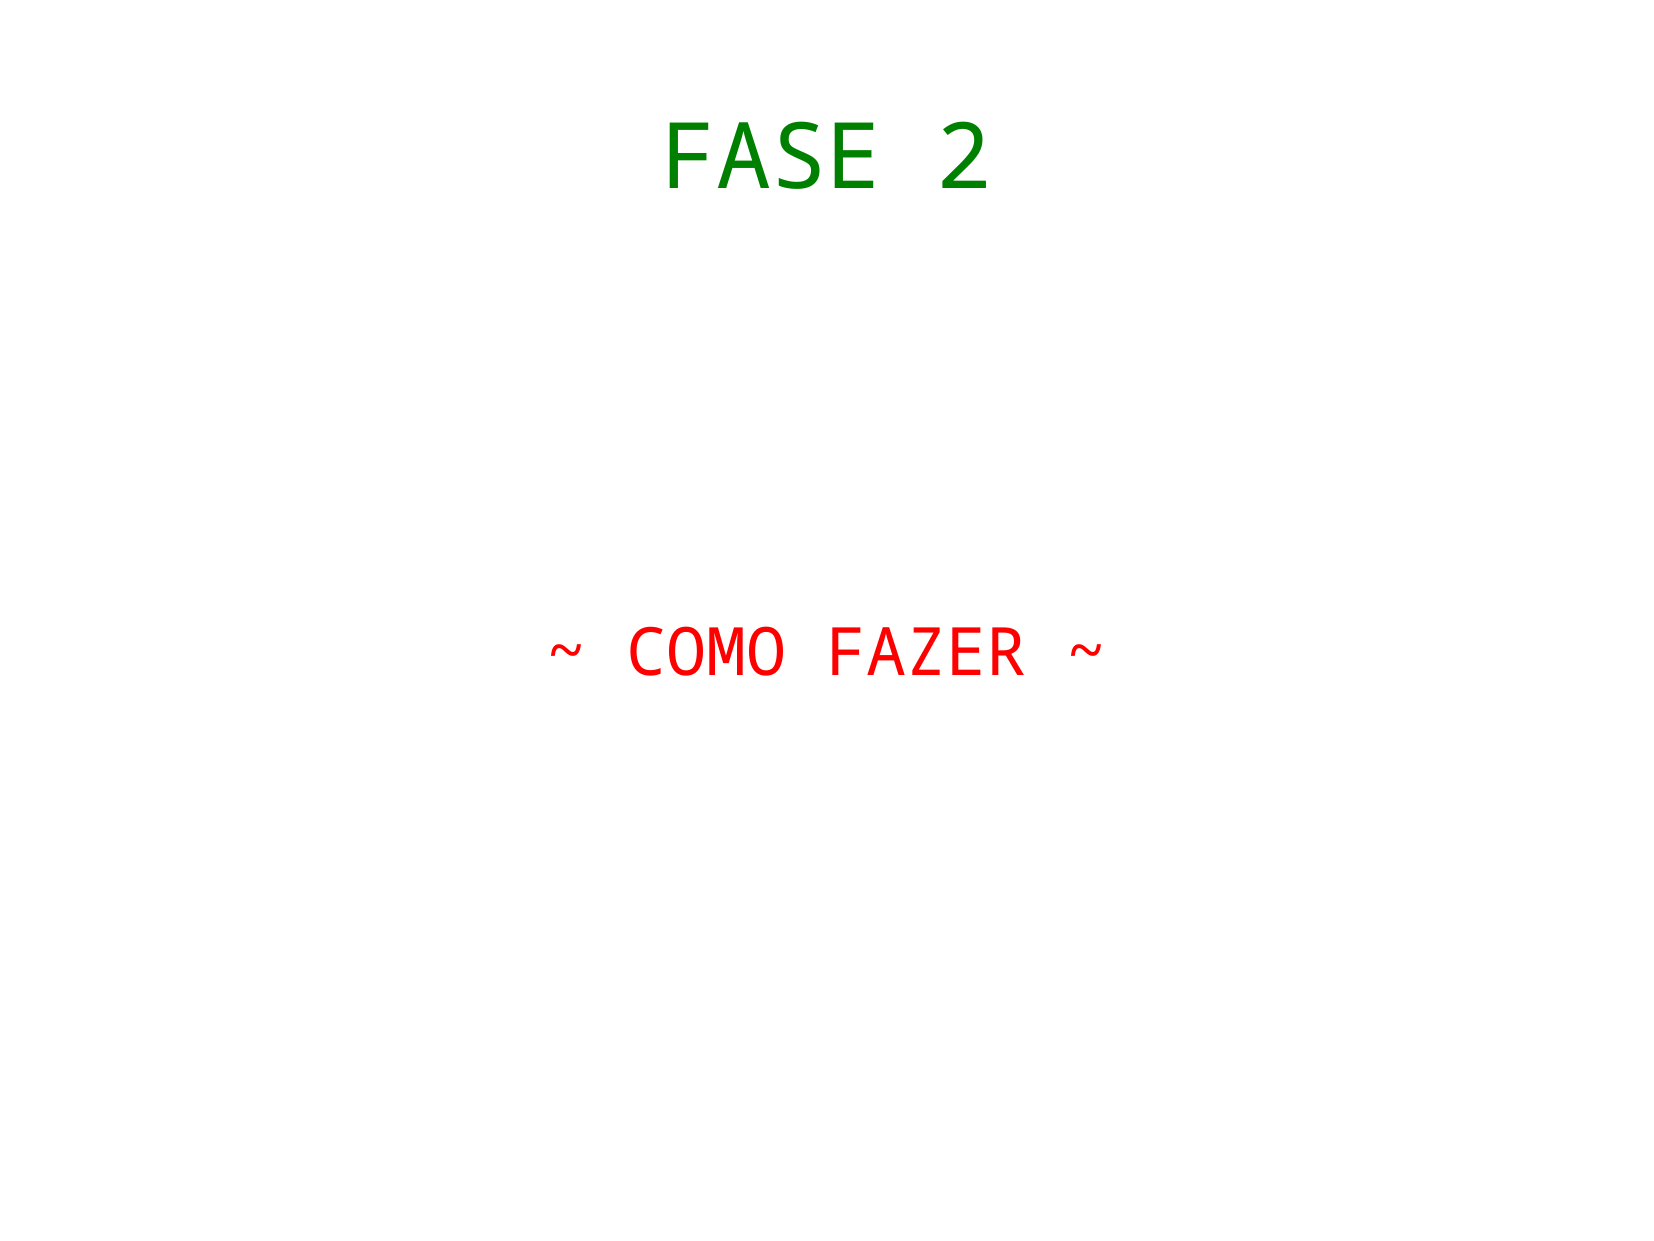

# FASE 2
~ COMO FAZER ~